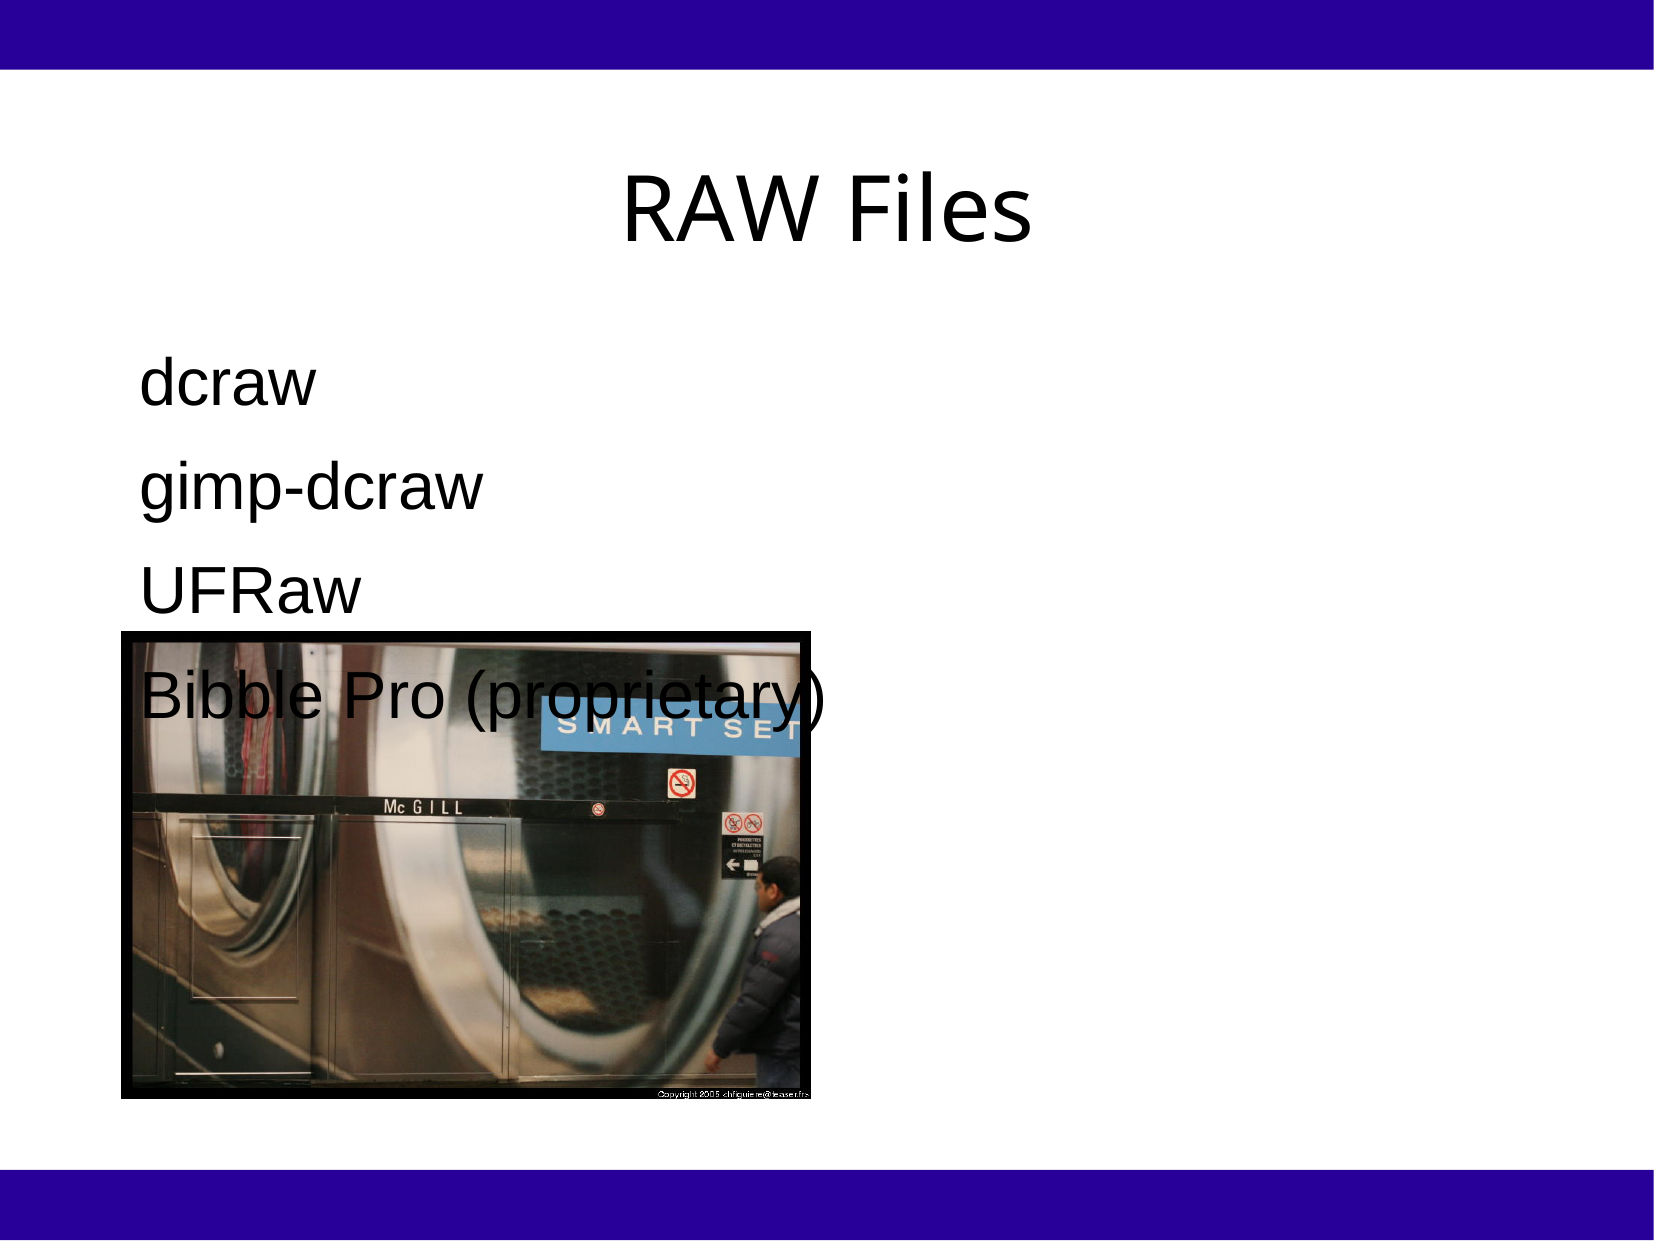

# RAW Files
dcraw
gimp-dcraw
UFRaw
Bibble Pro (proprietary)